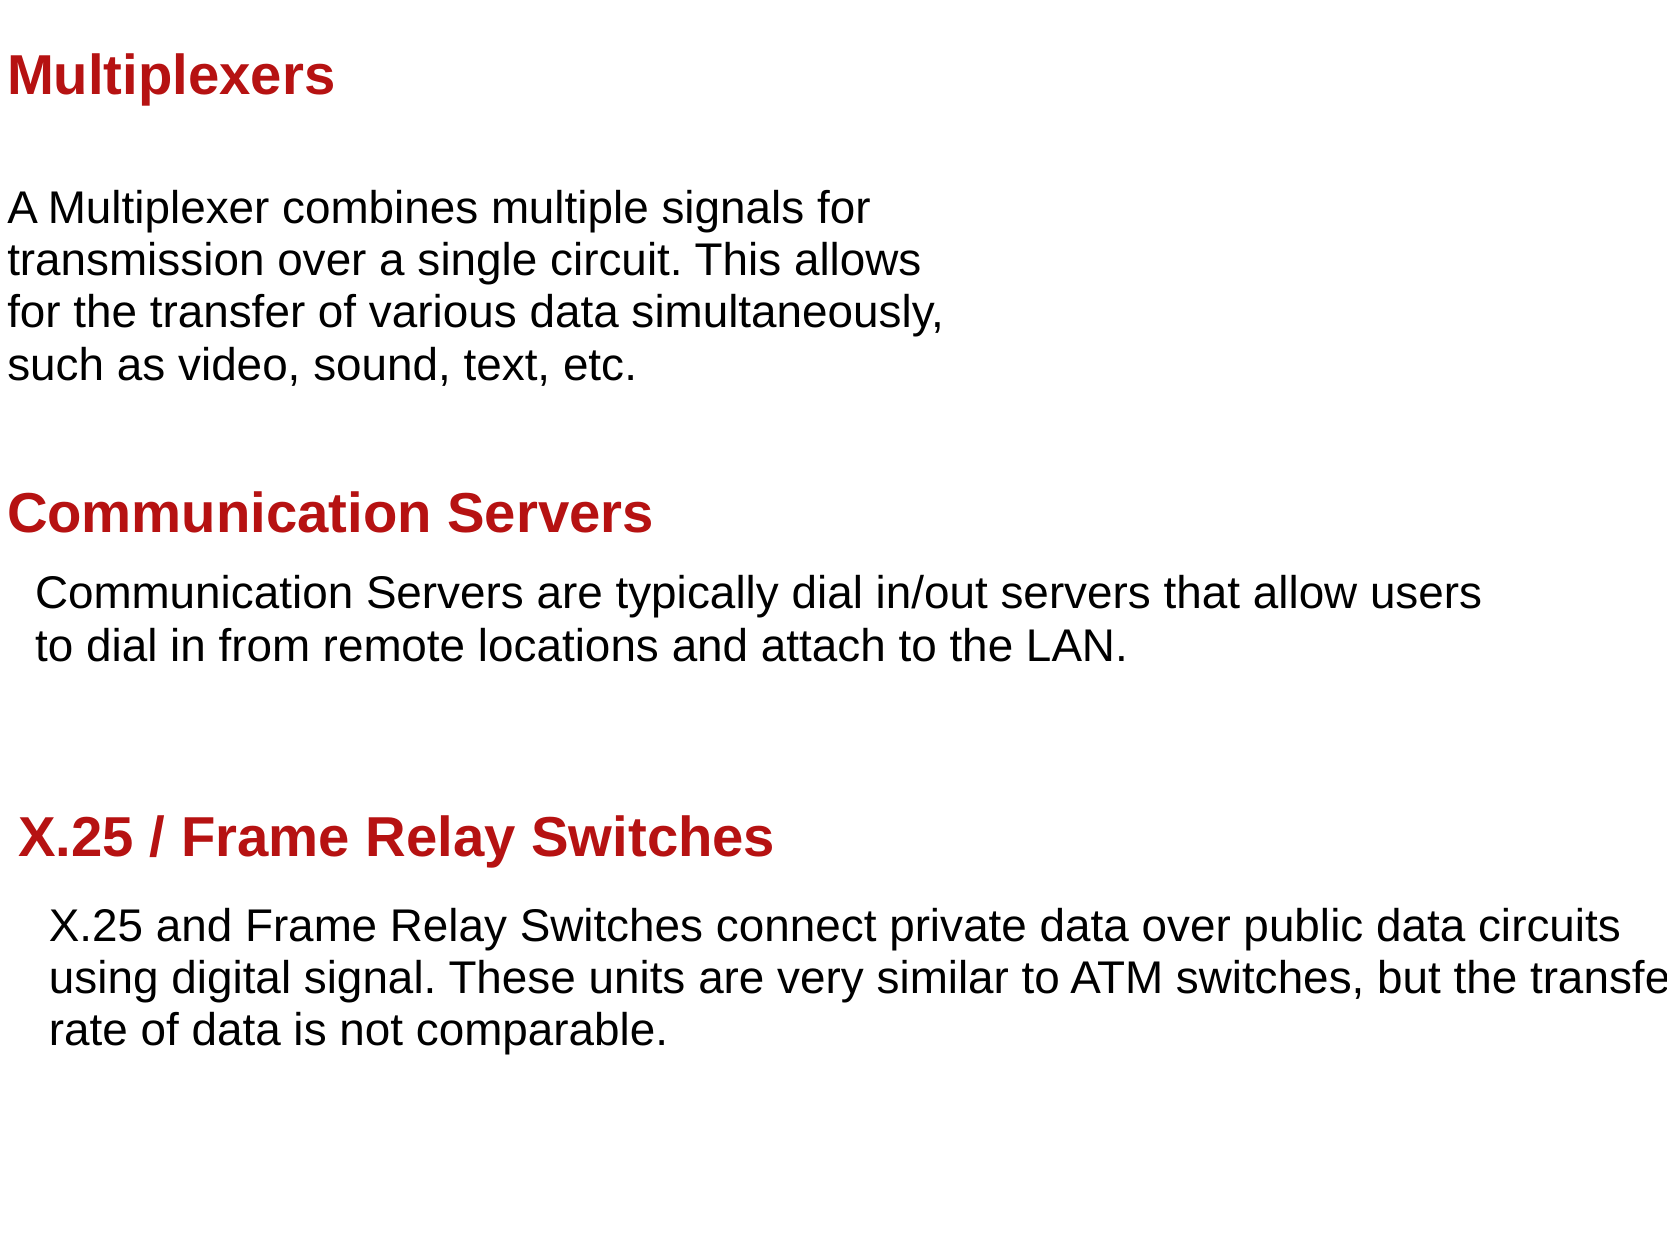

Multiplexers
A Multiplexer combines multiple signals for transmission over a single circuit. This allows for the transfer of various data simultaneously, such as video, sound, text, etc.
Communication Servers
Communication Servers are typically dial in/out servers that allow users to dial in from remote locations and attach to the LAN.
X.25 / Frame Relay Switches
X.25 and Frame Relay Switches connect private data over public data circuits using digital signal. These units are very similar to ATM switches, but the transfer rate of data is not comparable.